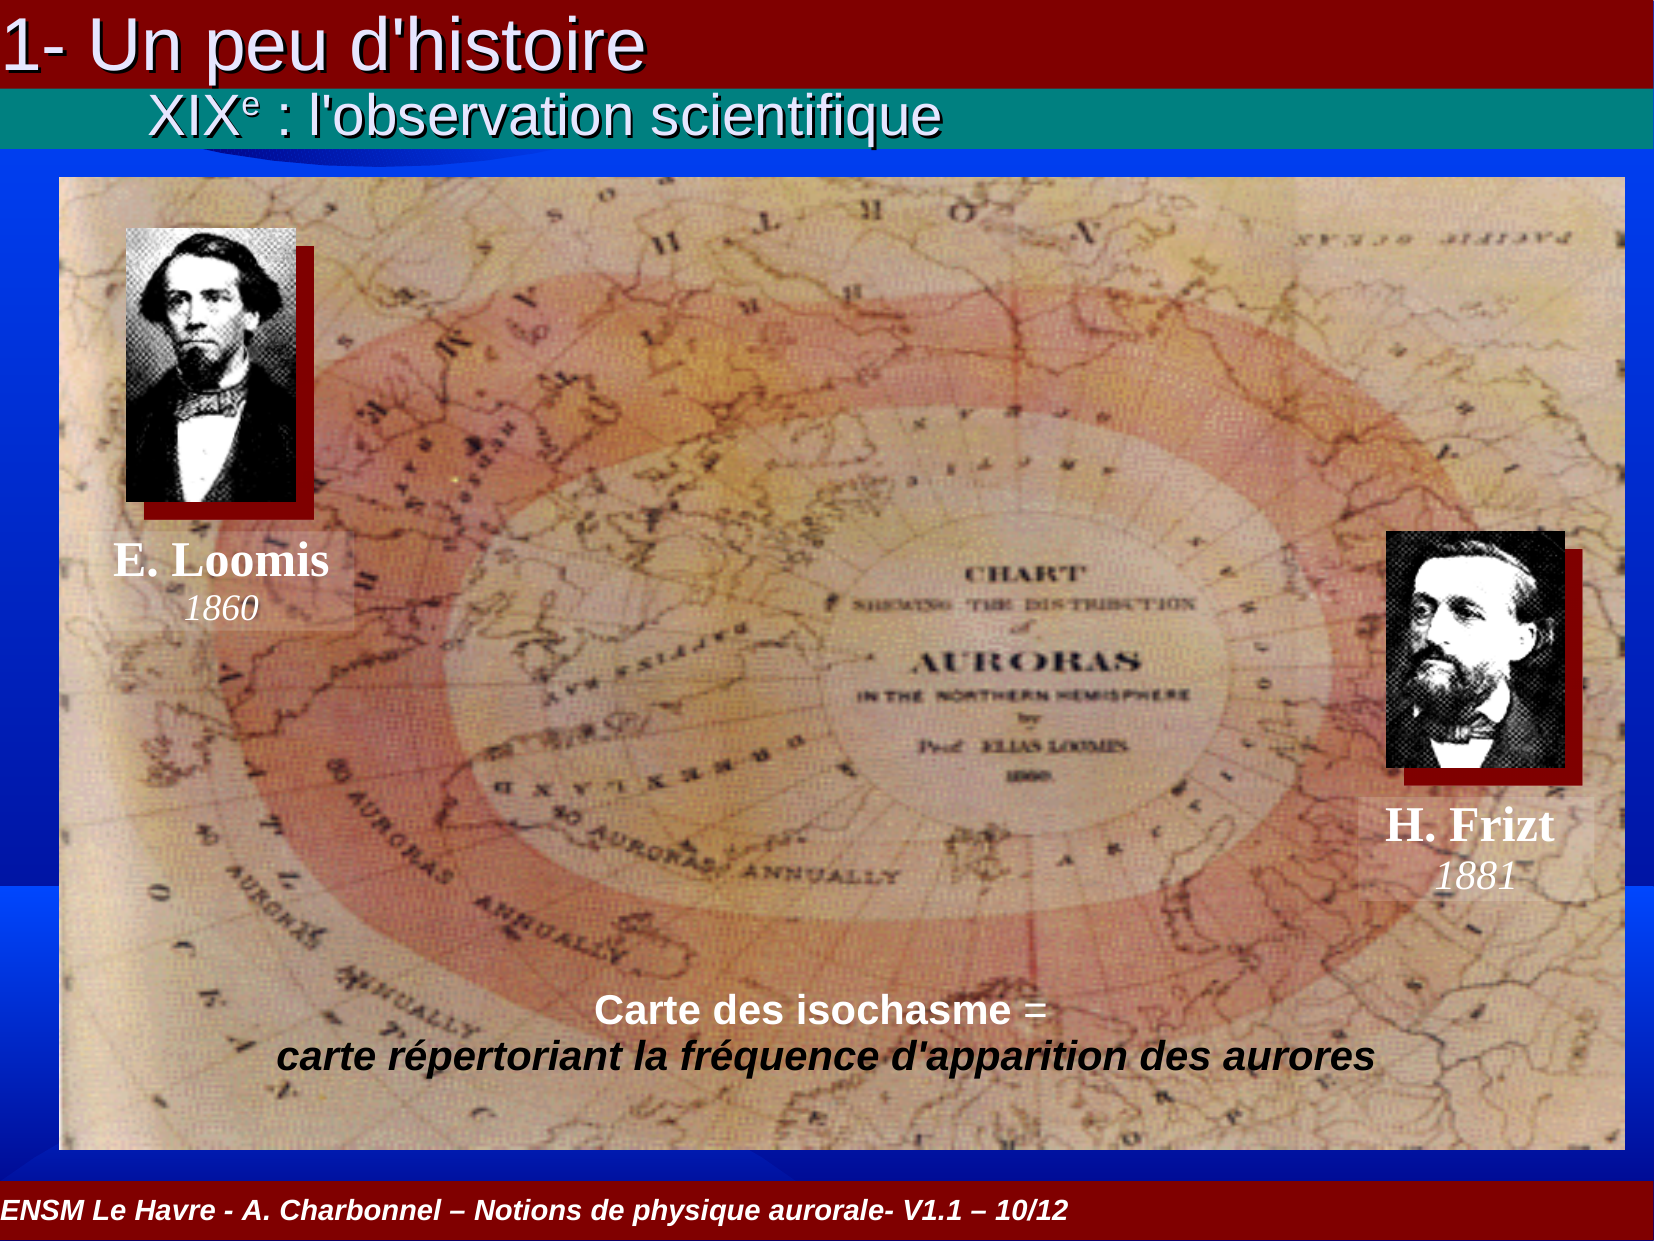

1- Un peu d'histoire
# XIXe : l'observation scientifique
E. Loomis
1860
H. Frizt
1881
Carte des isochasme =
carte répertoriant la fréquence d'apparition des aurores
ENSM Le Havre - A. Charbonnel – Notions de physique aurorale- V1.1 – 10/12